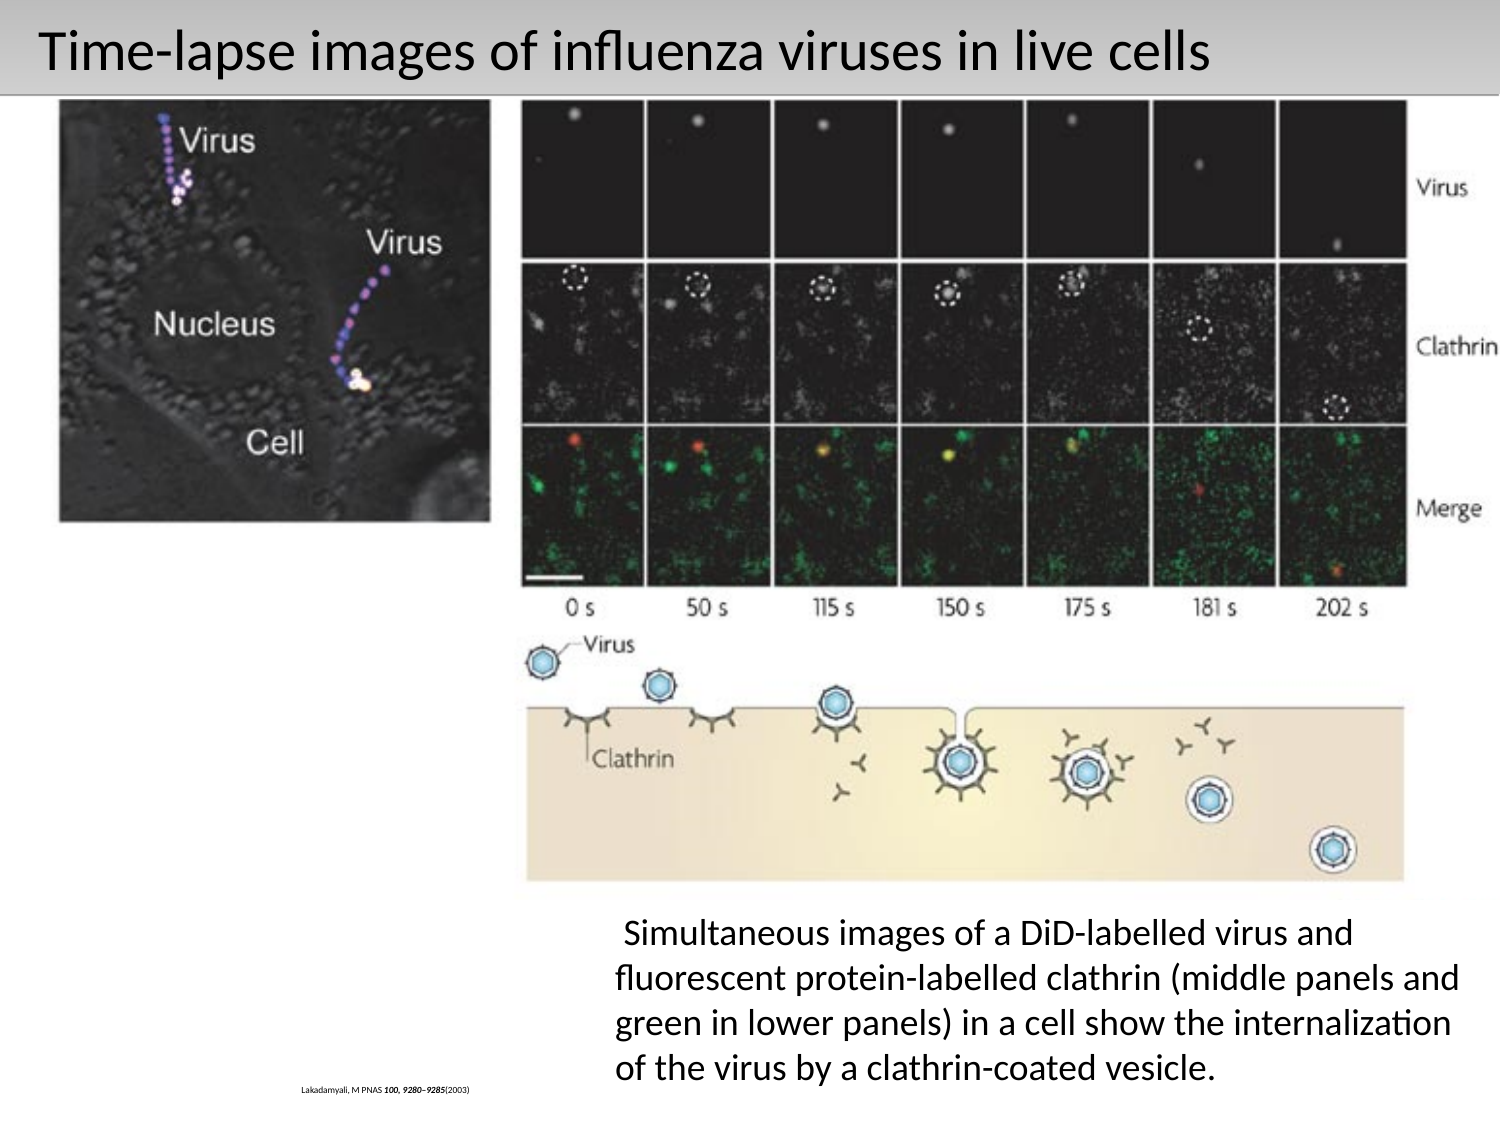

# Time-lapse images of influenza viruses in live cells
 Simultaneous images of a DiD-labelled virus and fluorescent protein-labelled clathrin (middle panels and green in lower panels) in a cell show the internalization of the virus by a clathrin-coated vesicle.
Lakadamyali, M PNAS 100, 9280–9285(2003)